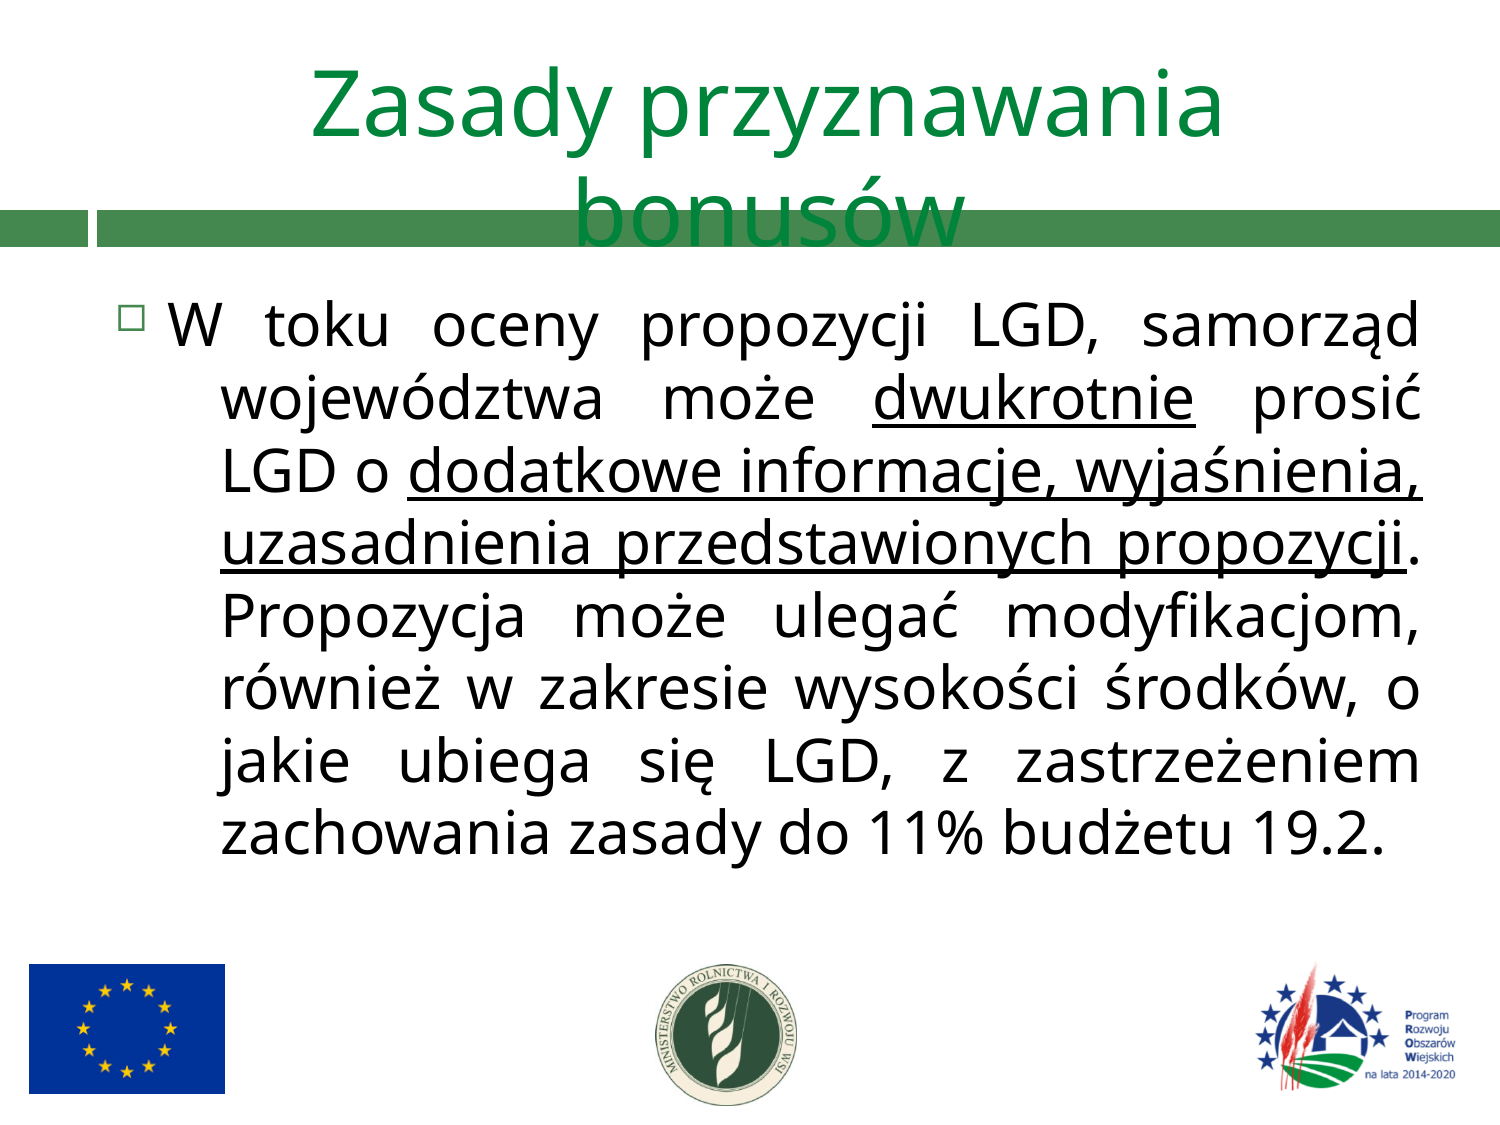

# Zasady przyznawania bonusów
W toku oceny propozycji LGD, samorząd województwa może dwukrotnie prosić LGD o dodatkowe informacje, wyjaśnienia, uzasadnienia przedstawionych propozycji. Propozycja może ulegać modyfikacjom, również w zakresie wysokości środków, o jakie ubiega się LGD, z zastrzeżeniem zachowania zasady do 11% budżetu 19.2.